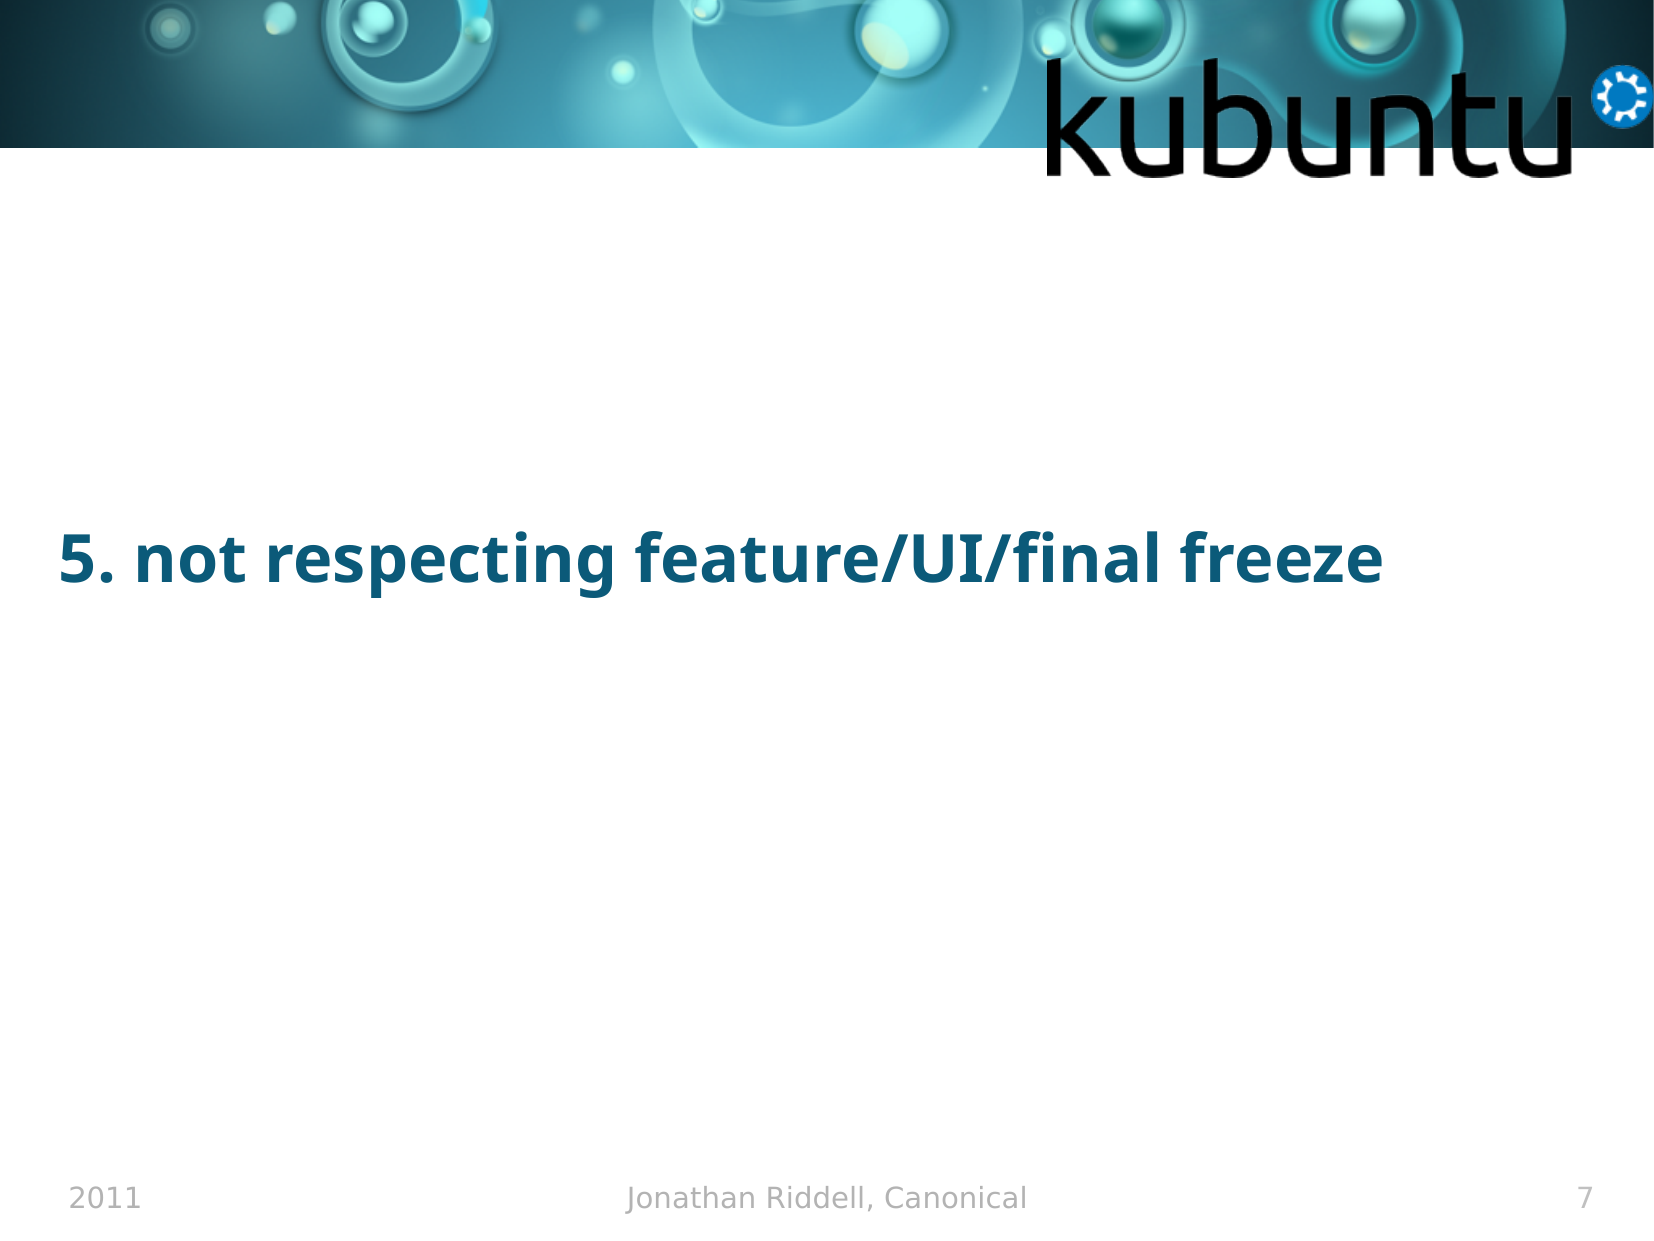

# 5. not respecting feature/UI/final freeze
Name
www.kde.org
7